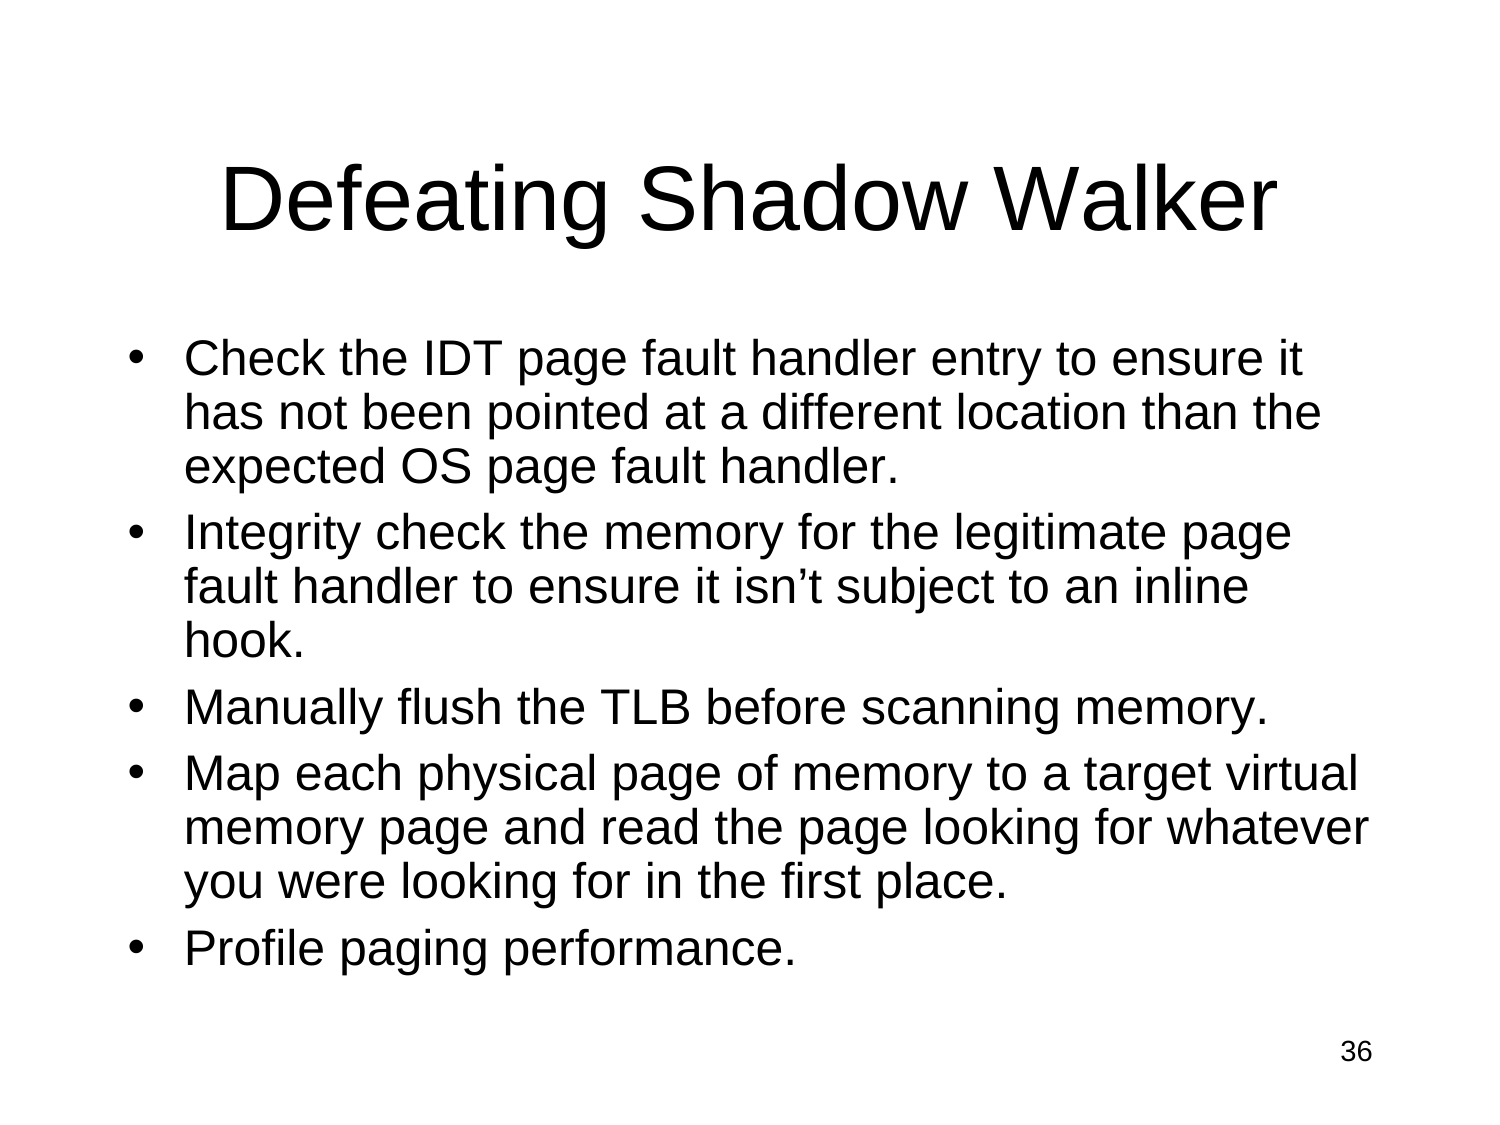

# Defeating Shadow Walker
Check the IDT page fault handler entry to ensure it has not been pointed at a different location than the expected OS page fault handler.
Integrity check the memory for the legitimate page fault handler to ensure it isn’t subject to an inline hook.
Manually flush the TLB before scanning memory.
Map each physical page of memory to a target virtual memory page and read the page looking for whatever you were looking for in the first place.
Profile paging performance.